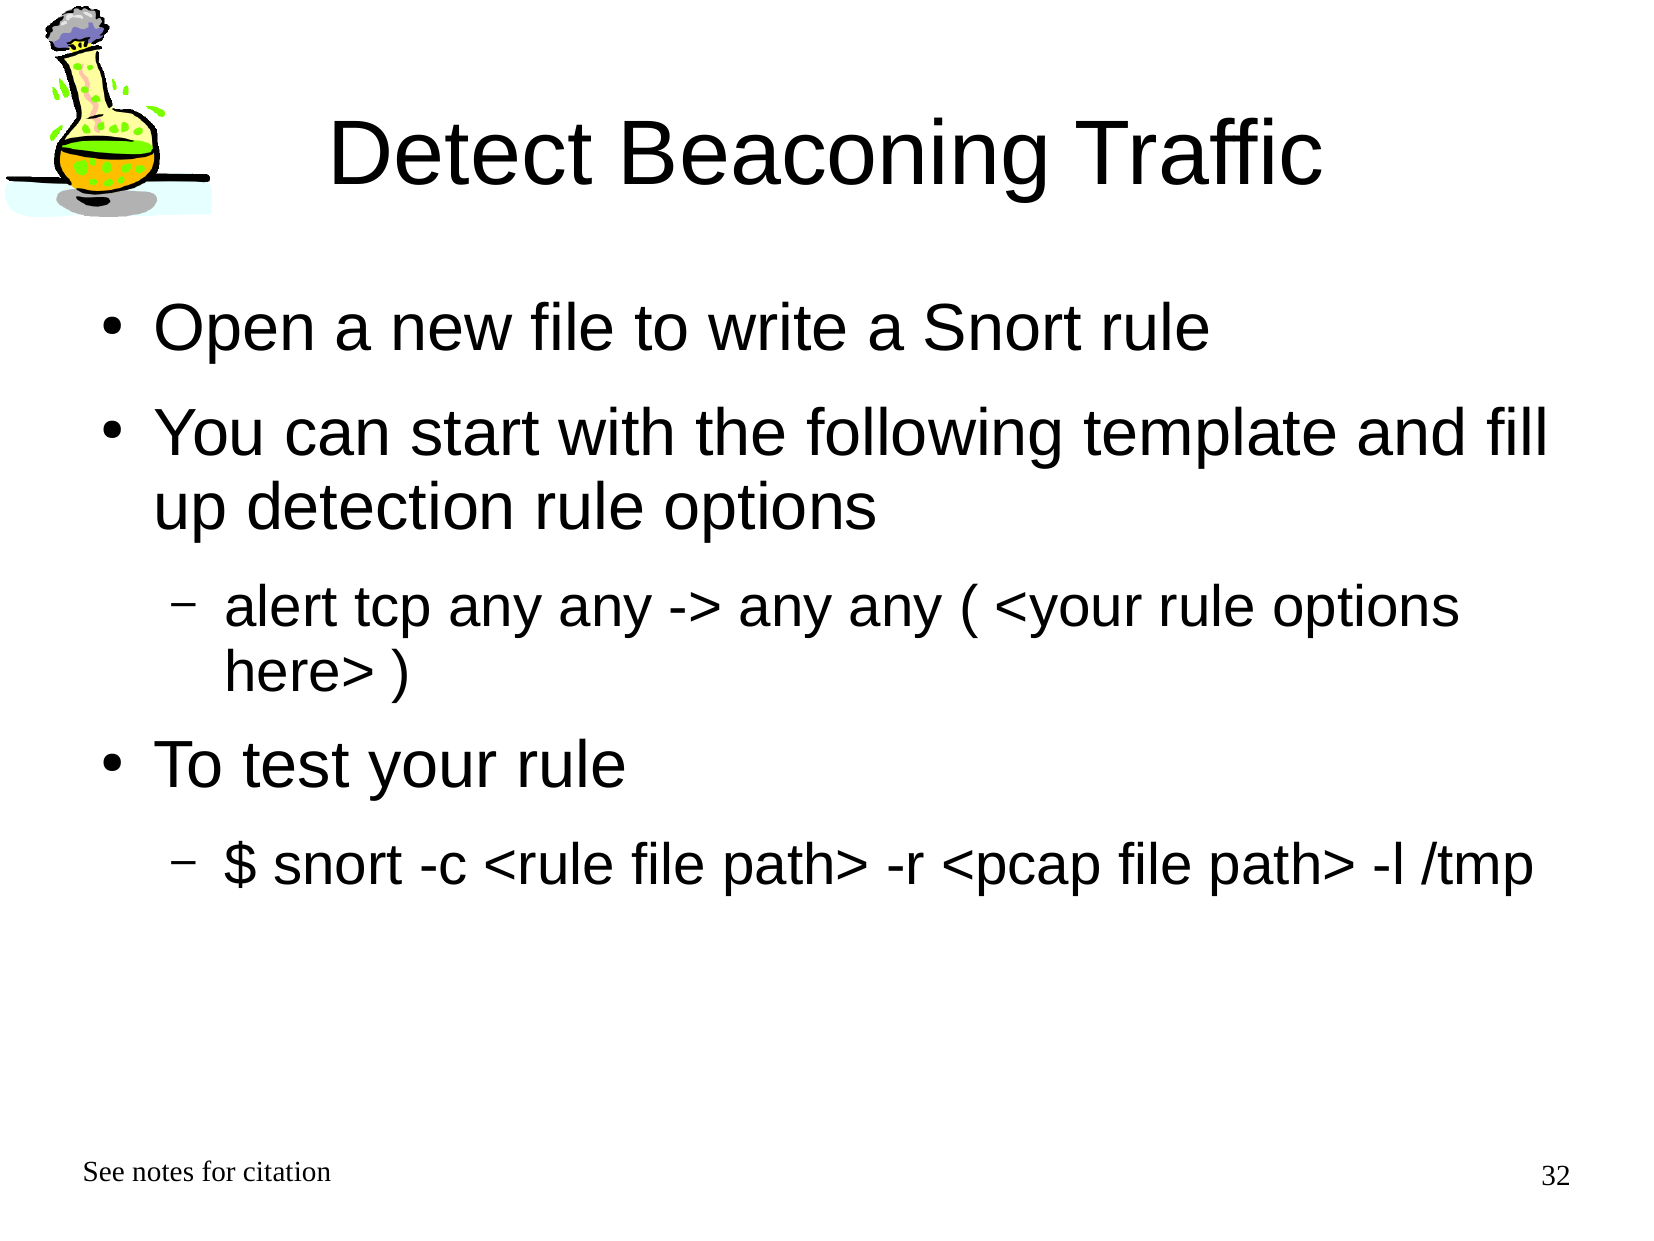

# Detect Beaconing Traffic
Open a new file to write a Snort rule
You can start with the following template and fill up detection rule options
alert tcp any any -> any any ( <your rule options here> )
To test your rule
$ snort -c <rule file path> -r <pcap file path> -l /tmp
See notes for citation
32